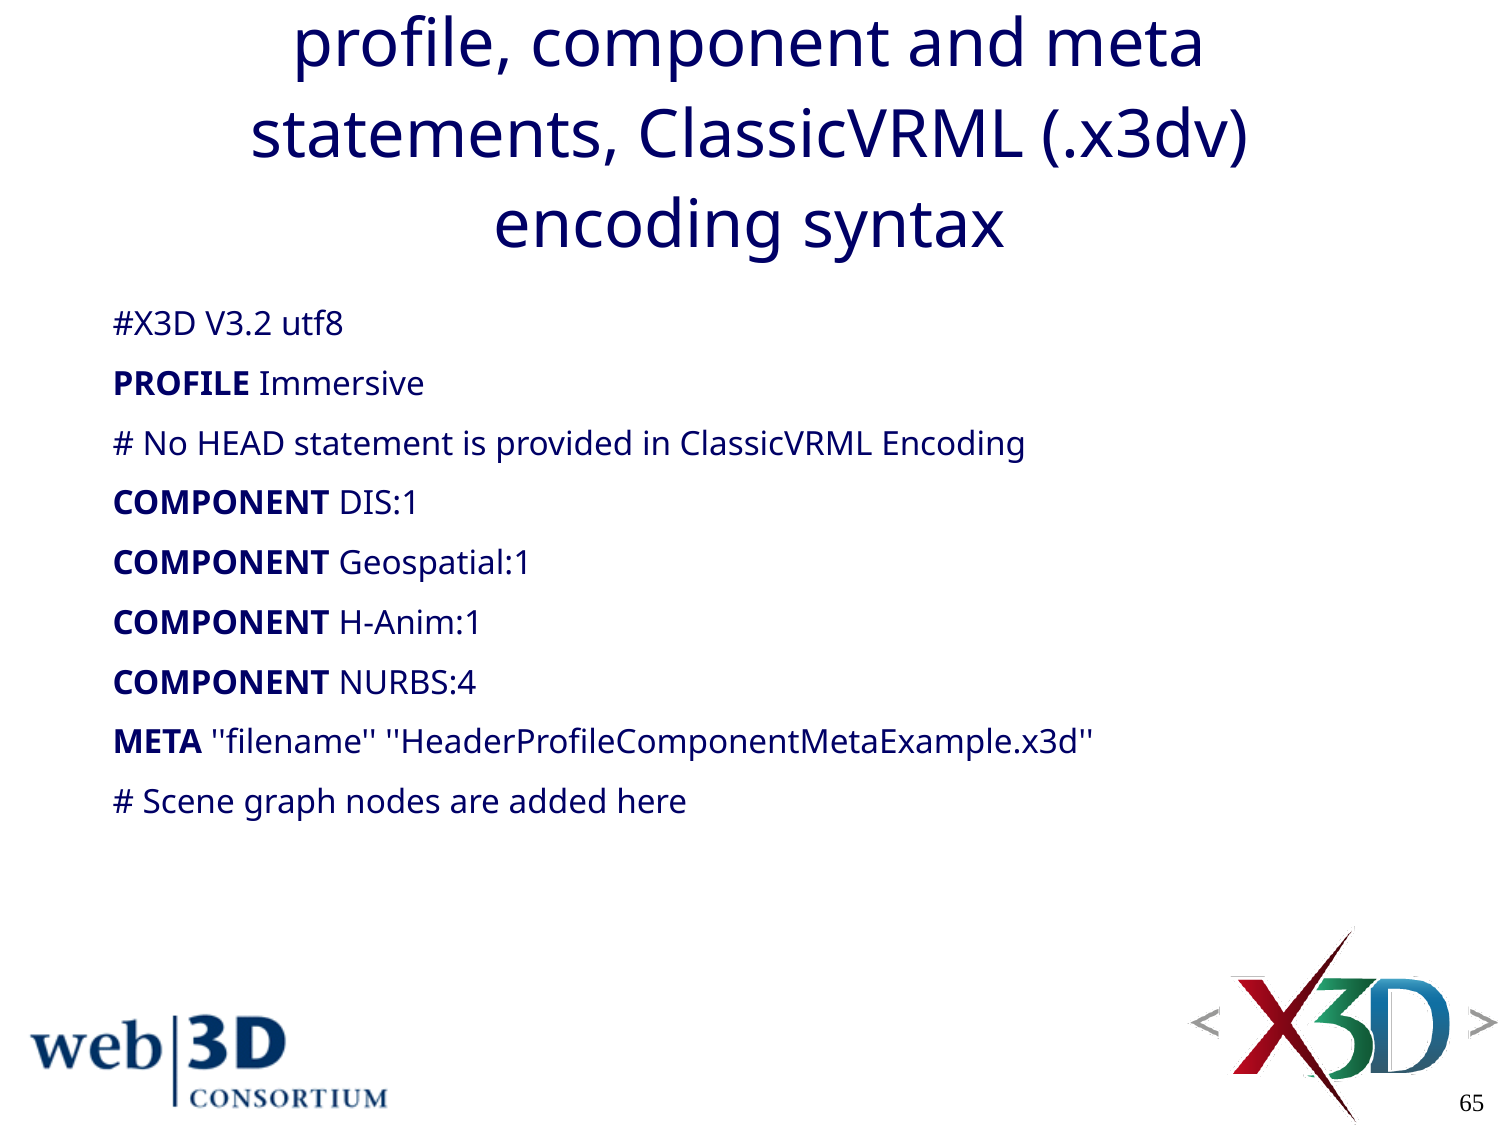

# profile, component and meta statements, ClassicVRML (.x3dv) encoding syntax
#X3D V3.2 utf8
PROFILE Immersive
# No HEAD statement is provided in ClassicVRML Encoding
COMPONENT DIS:1
COMPONENT Geospatial:1
COMPONENT H-Anim:1
COMPONENT NURBS:4
META ''filename'' ''HeaderProfileComponentMetaExample.x3d''
# Scene graph nodes are added here